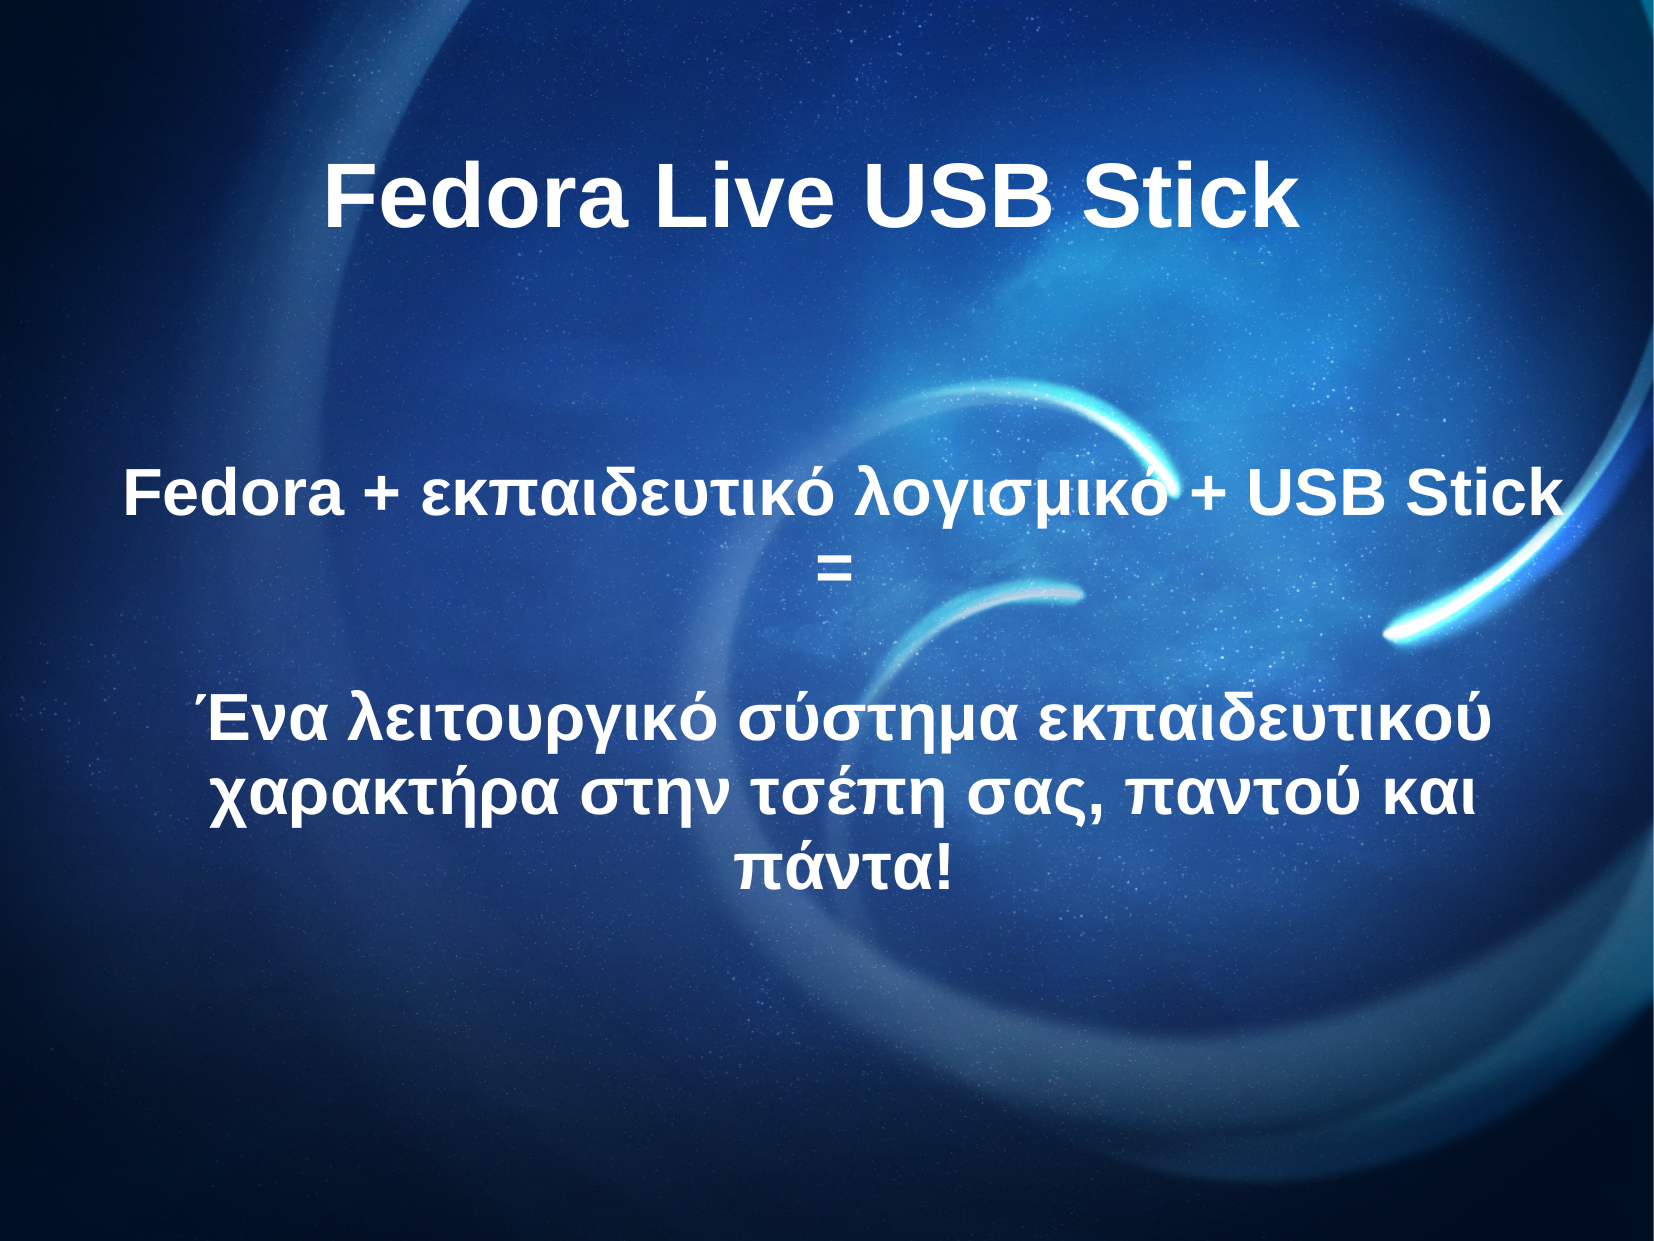

# Fedora Live USB Stick
Fedora + εκπαιδευτικό λογισμικό + USB Stick
=
Ένα λειτουργικό σύστημα εκπαιδευτικού χαρακτήρα στην τσέπη σας, παντού και πάντα!